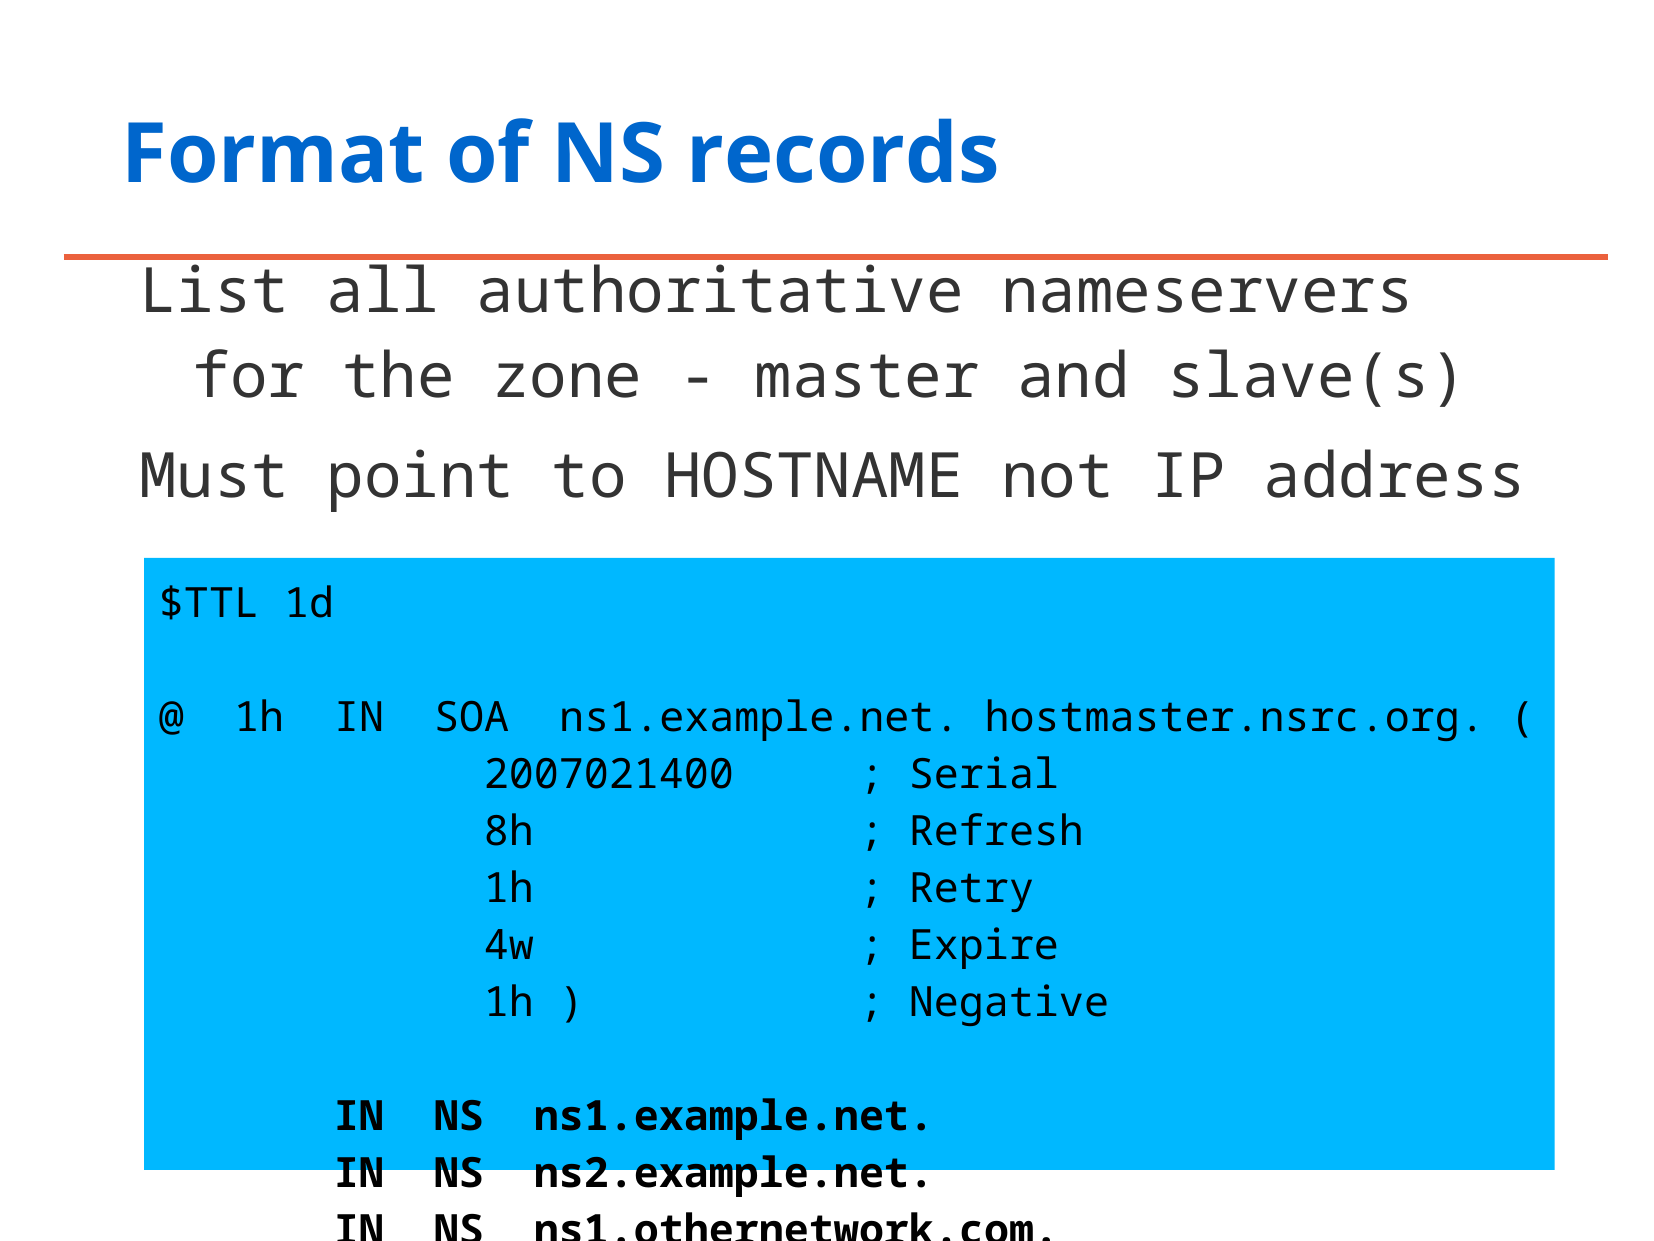

# Format of NS records
List all authoritative nameservers for the zone - master and slave(s)
Must point to HOSTNAME not IP address
$TTL 1d
@ 1h IN SOA ns1.example.net. hostmaster.nsrc.org. (
 2007021400 ; Serial
 8h ; Refresh
 1h ; Retry
 4w ; Expire
 1h ) ; Negative
 IN NS ns1.example.net.
 IN NS ns2.example.net.
 IN NS ns1.othernetwork.com.